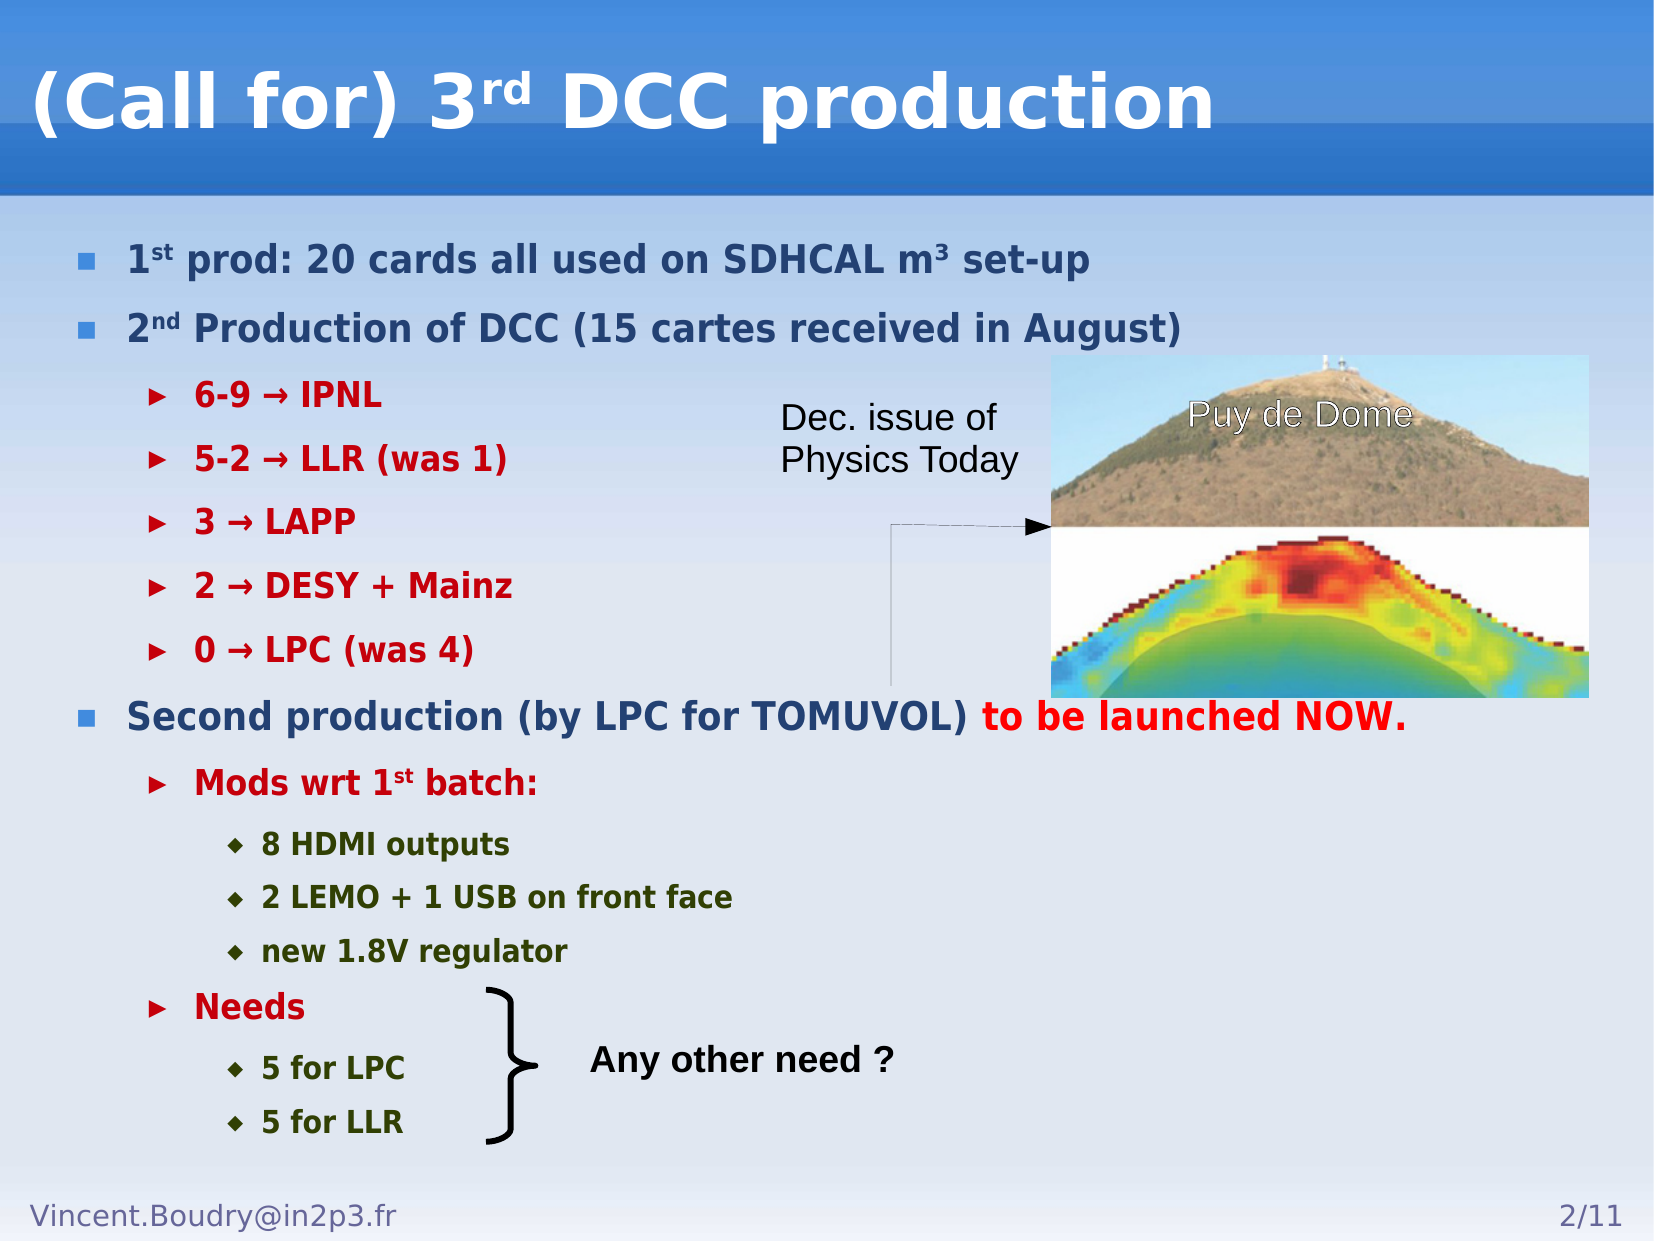

# (Call for) 3rd DCC production
1st prod: 20 cards all used on SDHCAL m³ set-up
2nd Production of DCC (15 cartes received in August)
6-9 → IPNL
5-2 → LLR (was 1)
3 → LAPP
2 → DESY + Mainz
0 → LPC (was 4)
Second production (by LPC for TOMUVOL) to be launched NOW.
Mods wrt 1st batch:
8 HDMI outputs
2 LEMO + 1 USB on front face
new 1.8V regulator
Needs
5 for LPC
5 for LLR
Puy de Dome
Dec. issue of
Physics Today
Any other need ?
2